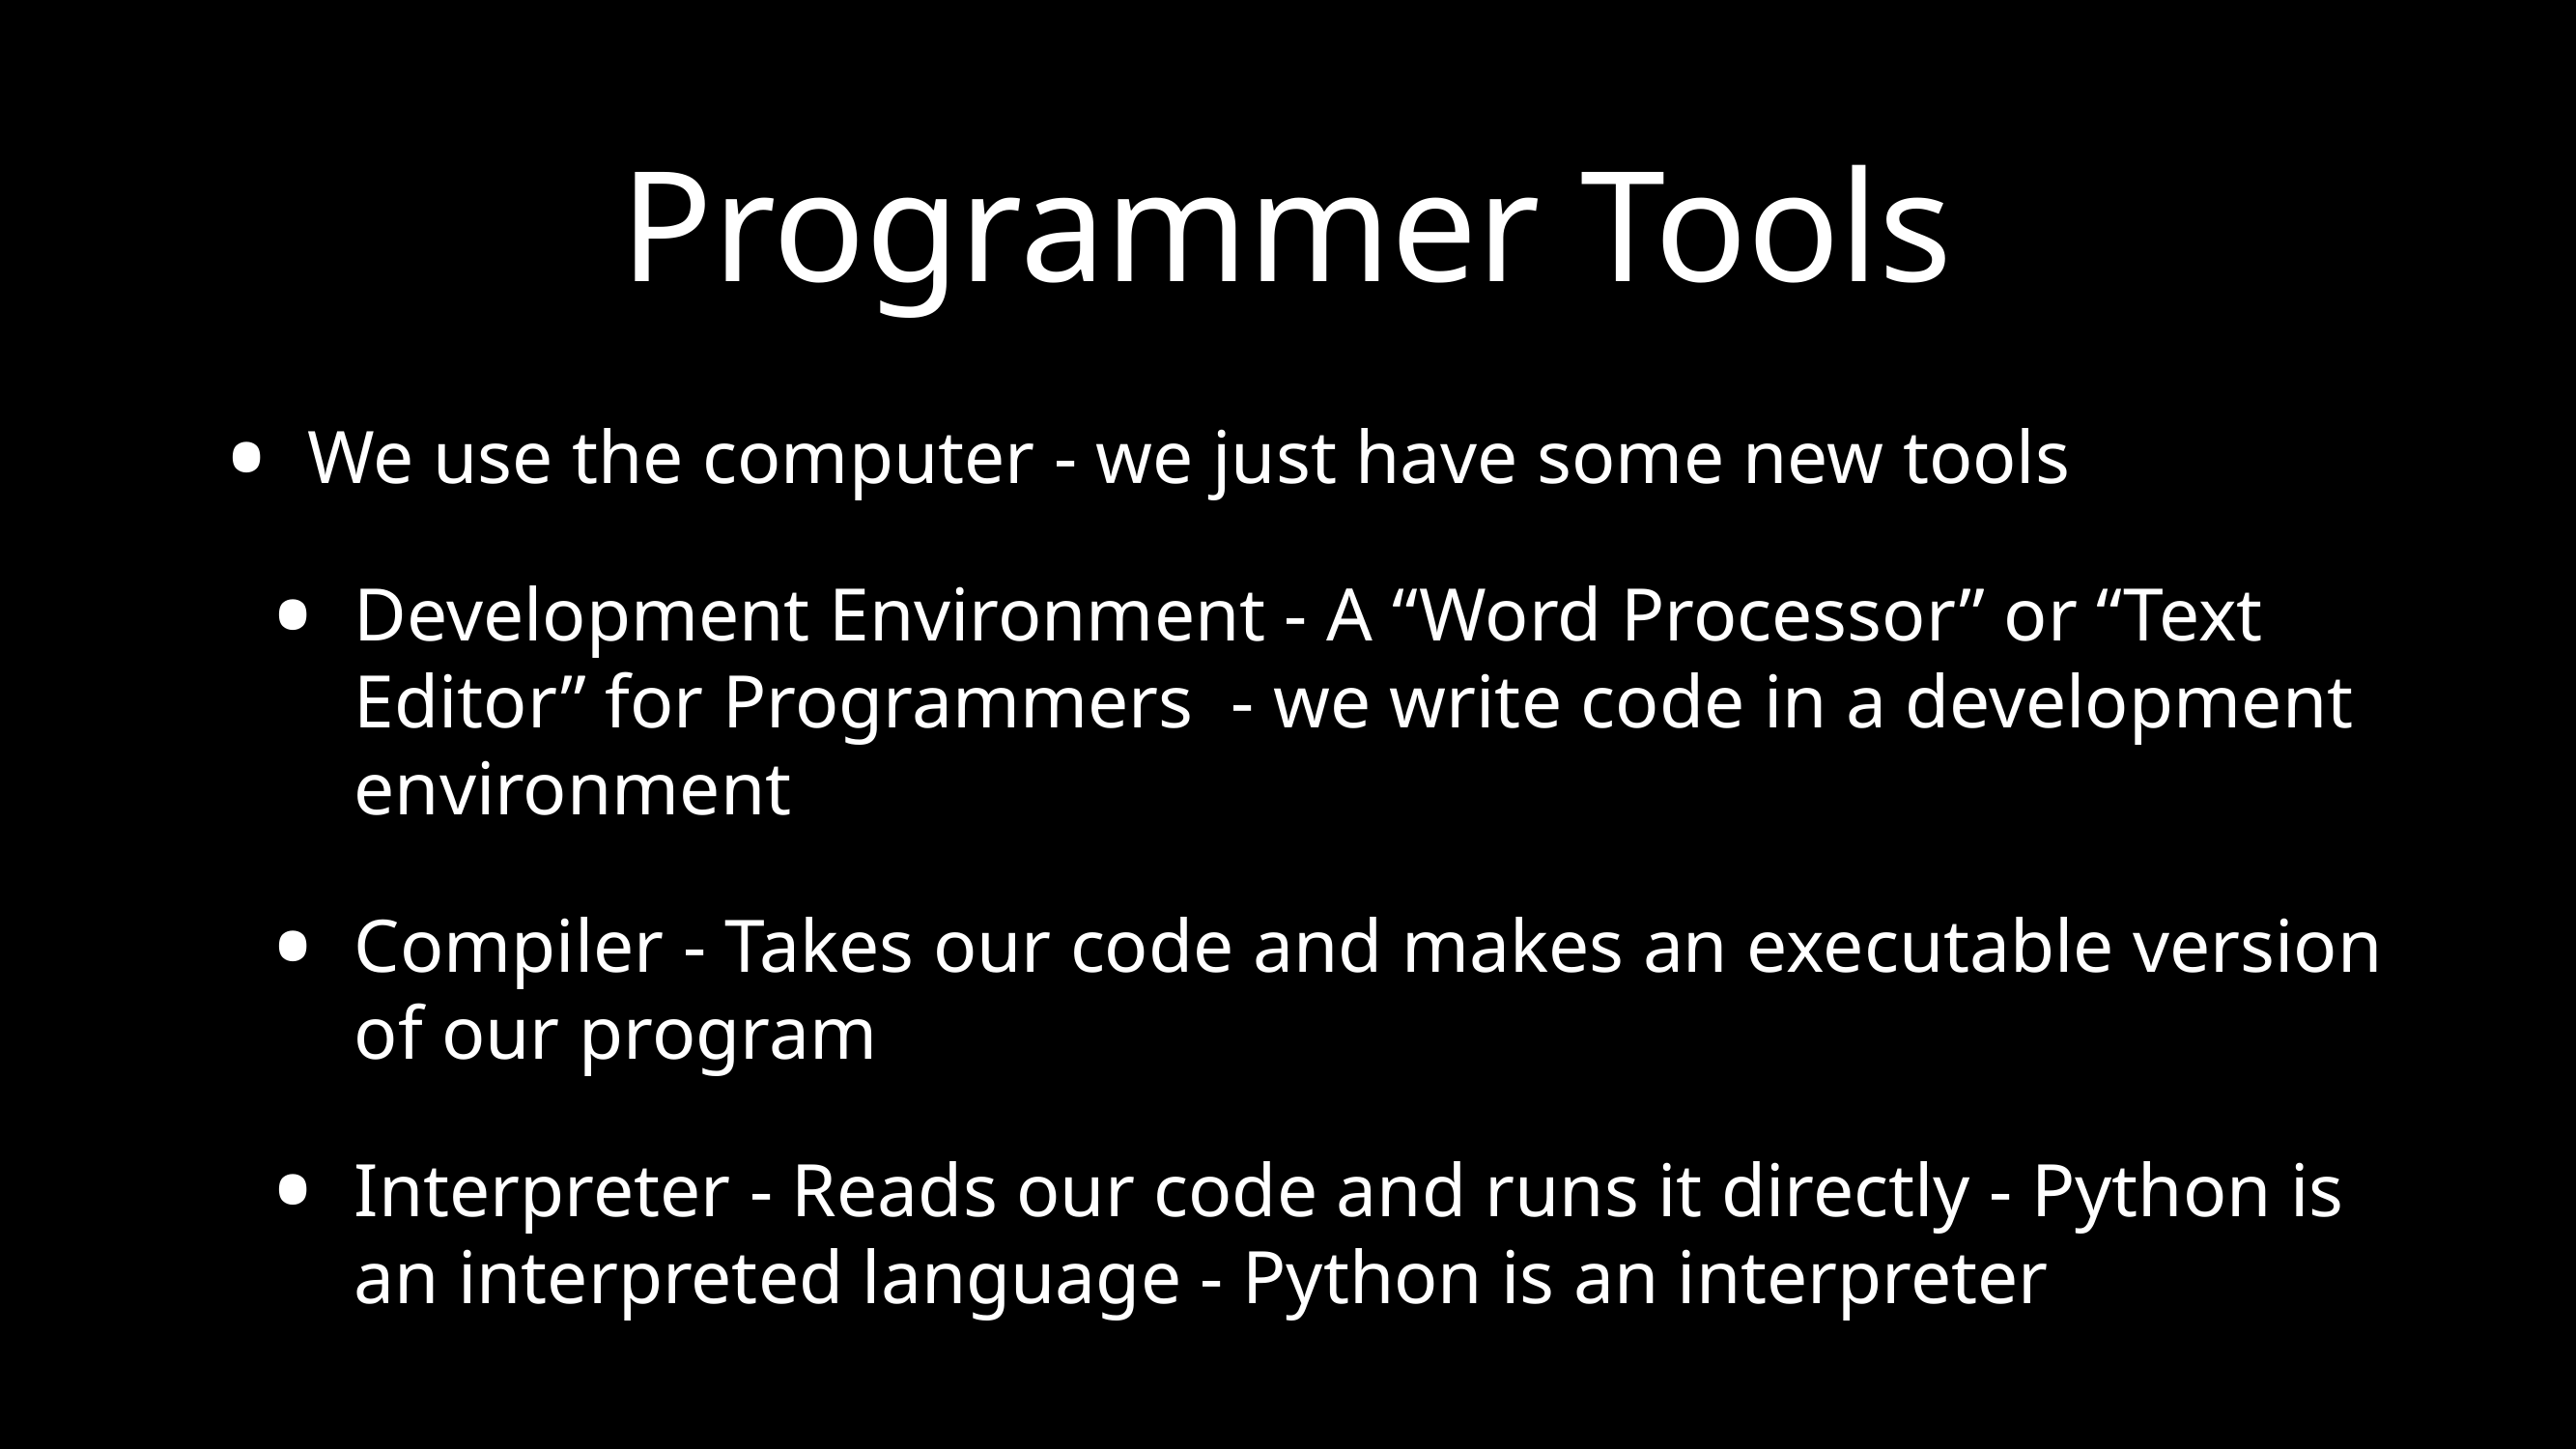

# Programmer Tools
We use the computer - we just have some new tools
Development Environment - A “Word Processor” or “Text Editor” for Programmers - we write code in a development environment
Compiler - Takes our code and makes an executable version of our program
Interpreter - Reads our code and runs it directly - Python is an interpreted language - Python is an interpreter